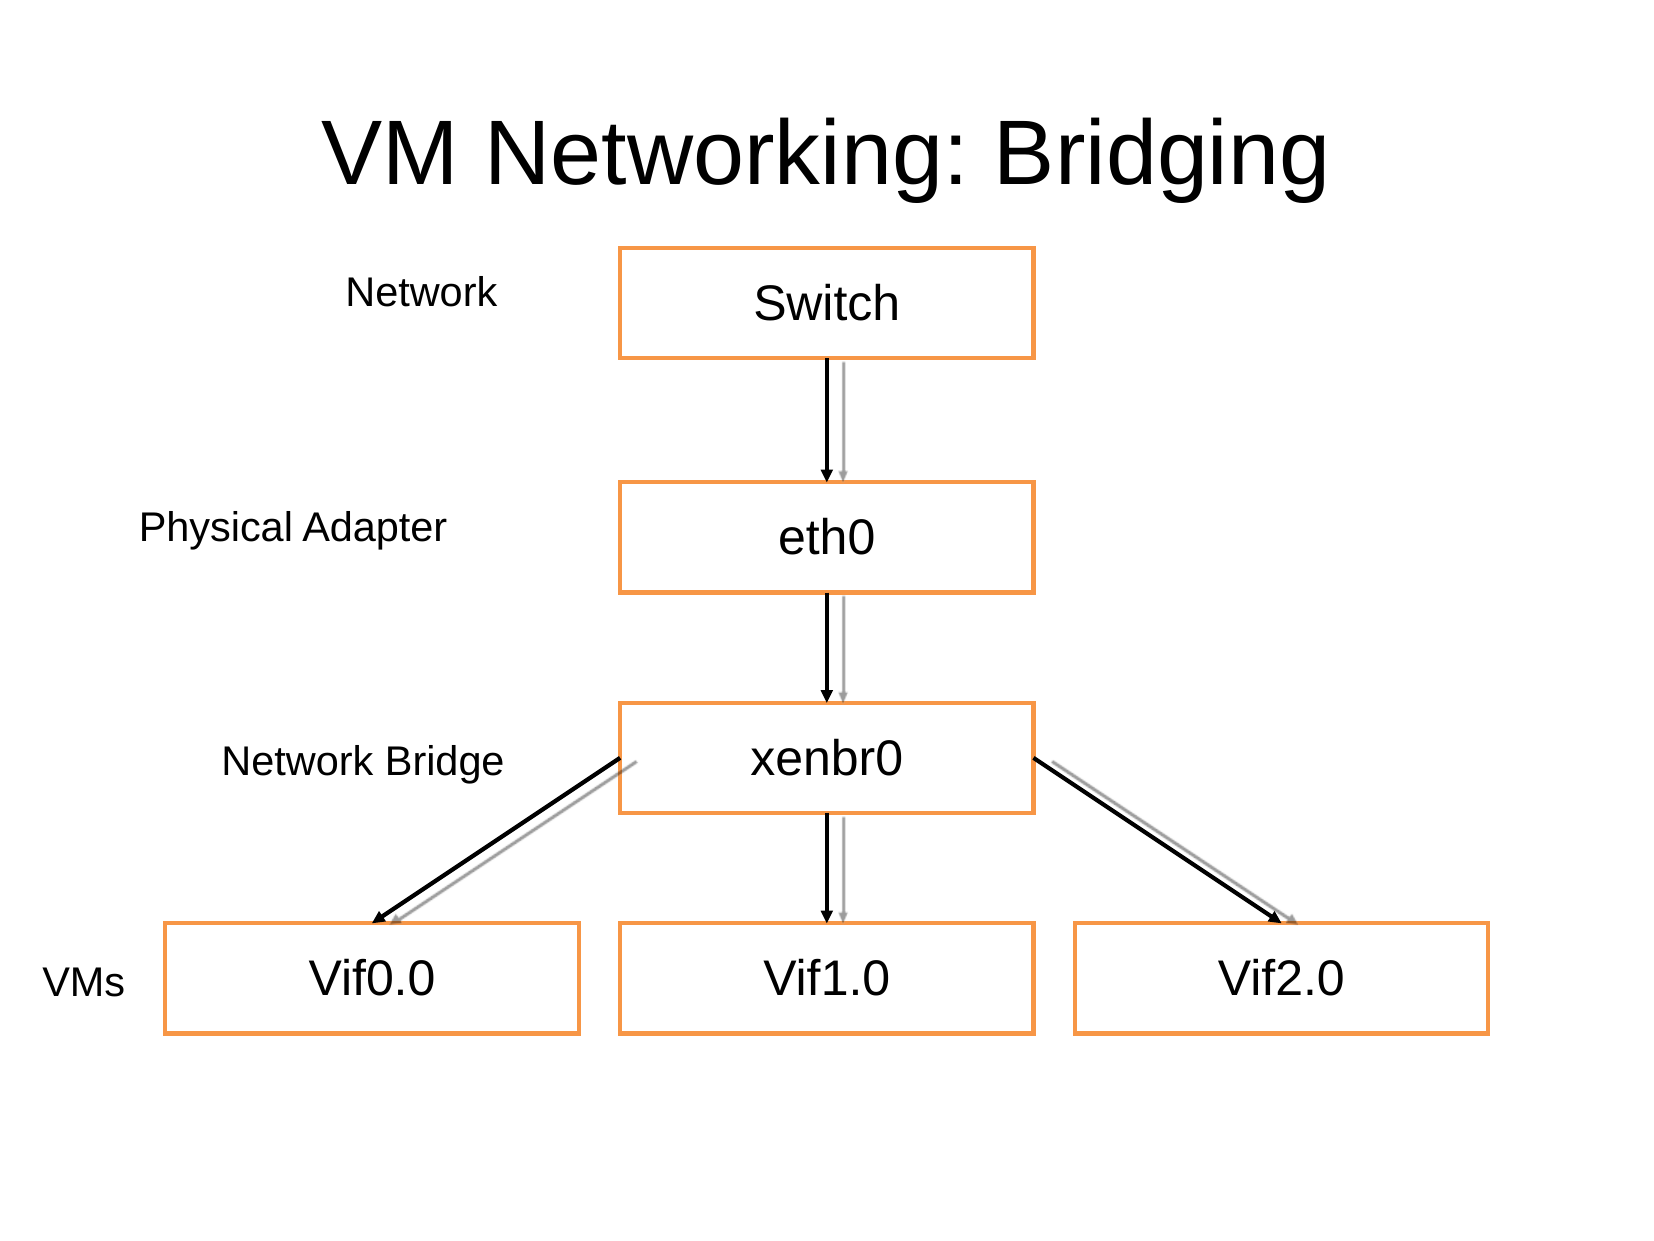

VM Networking: Bridging
Switch
Network
eth0
Physical Adapter
xenbr0
Network Bridge
Vif0.0
Vif1.0
Vif2.0
VMs